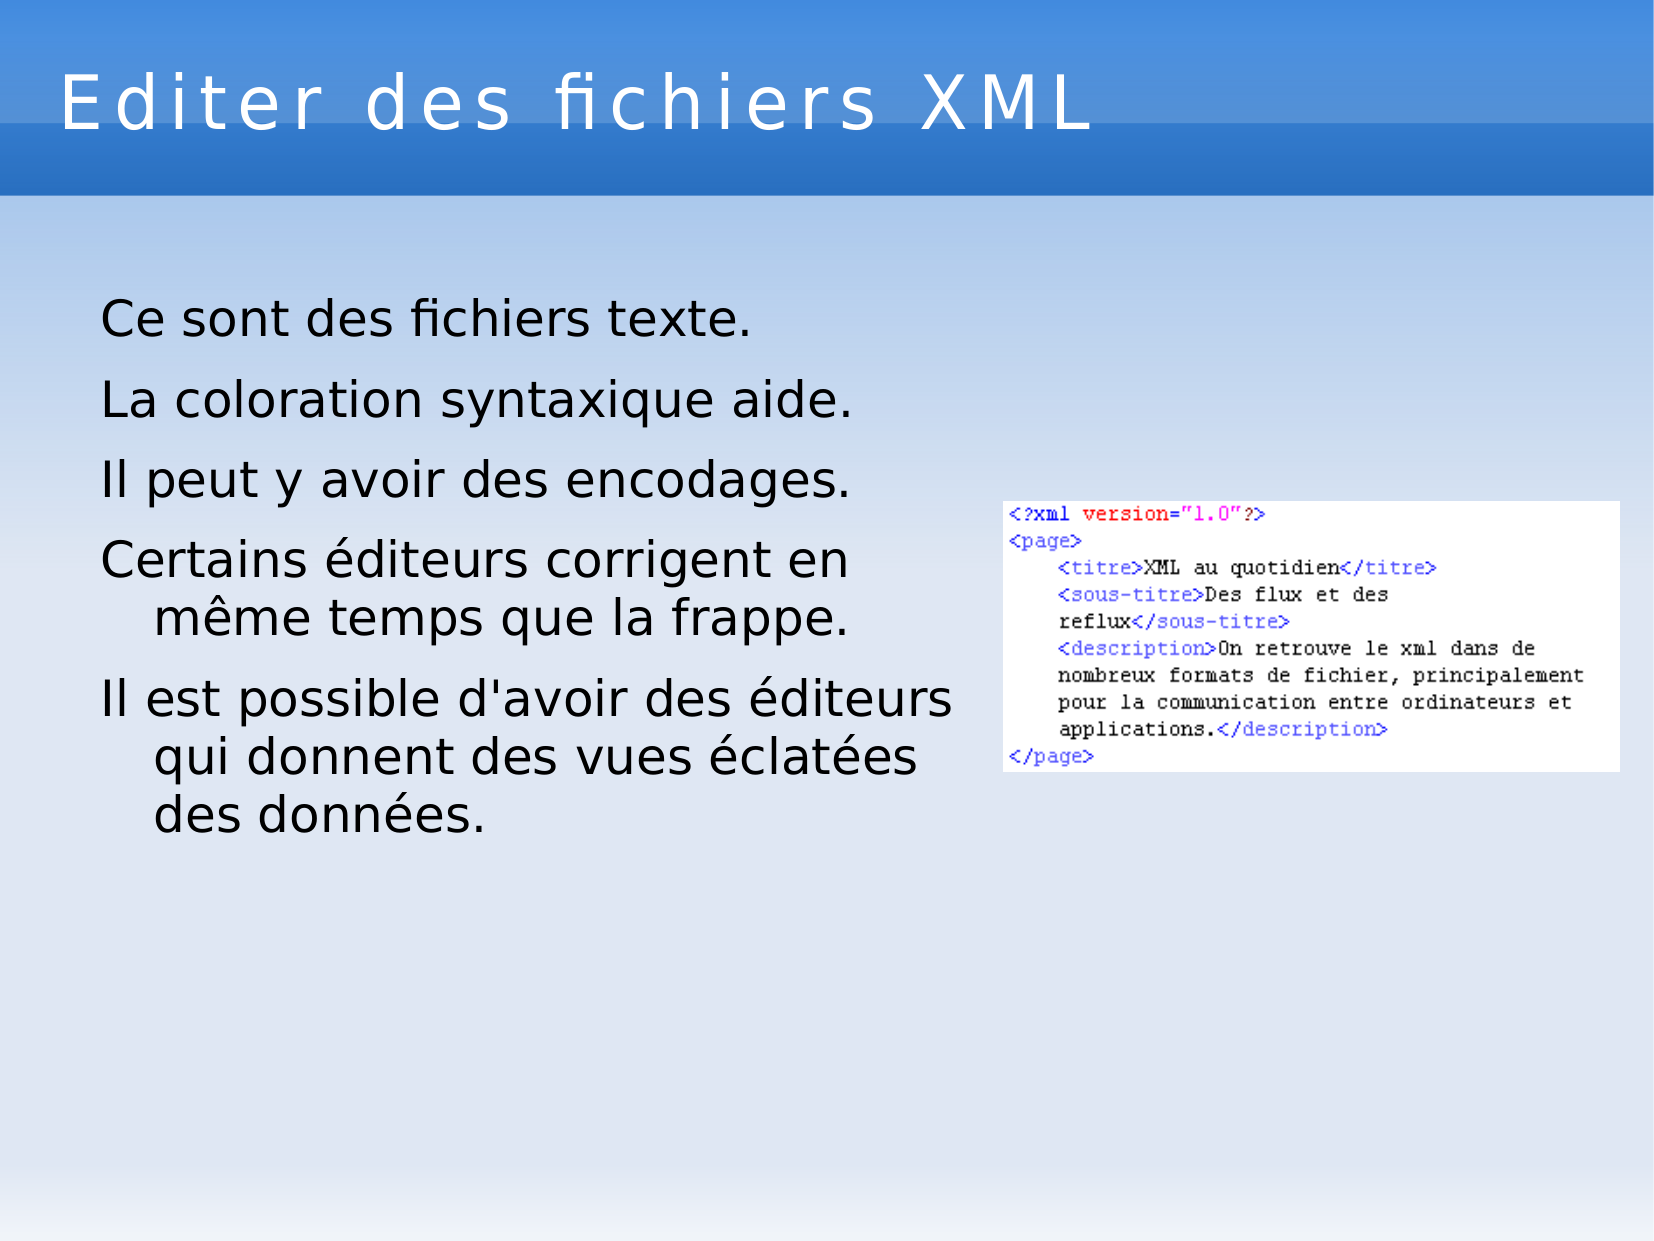

# Editer des fichiers XML
Ce sont des fichiers texte.
La coloration syntaxique aide.
Il peut y avoir des encodages.
Certains éditeurs corrigent en même temps que la frappe.
Il est possible d'avoir des éditeurs qui donnent des vues éclatées des données.